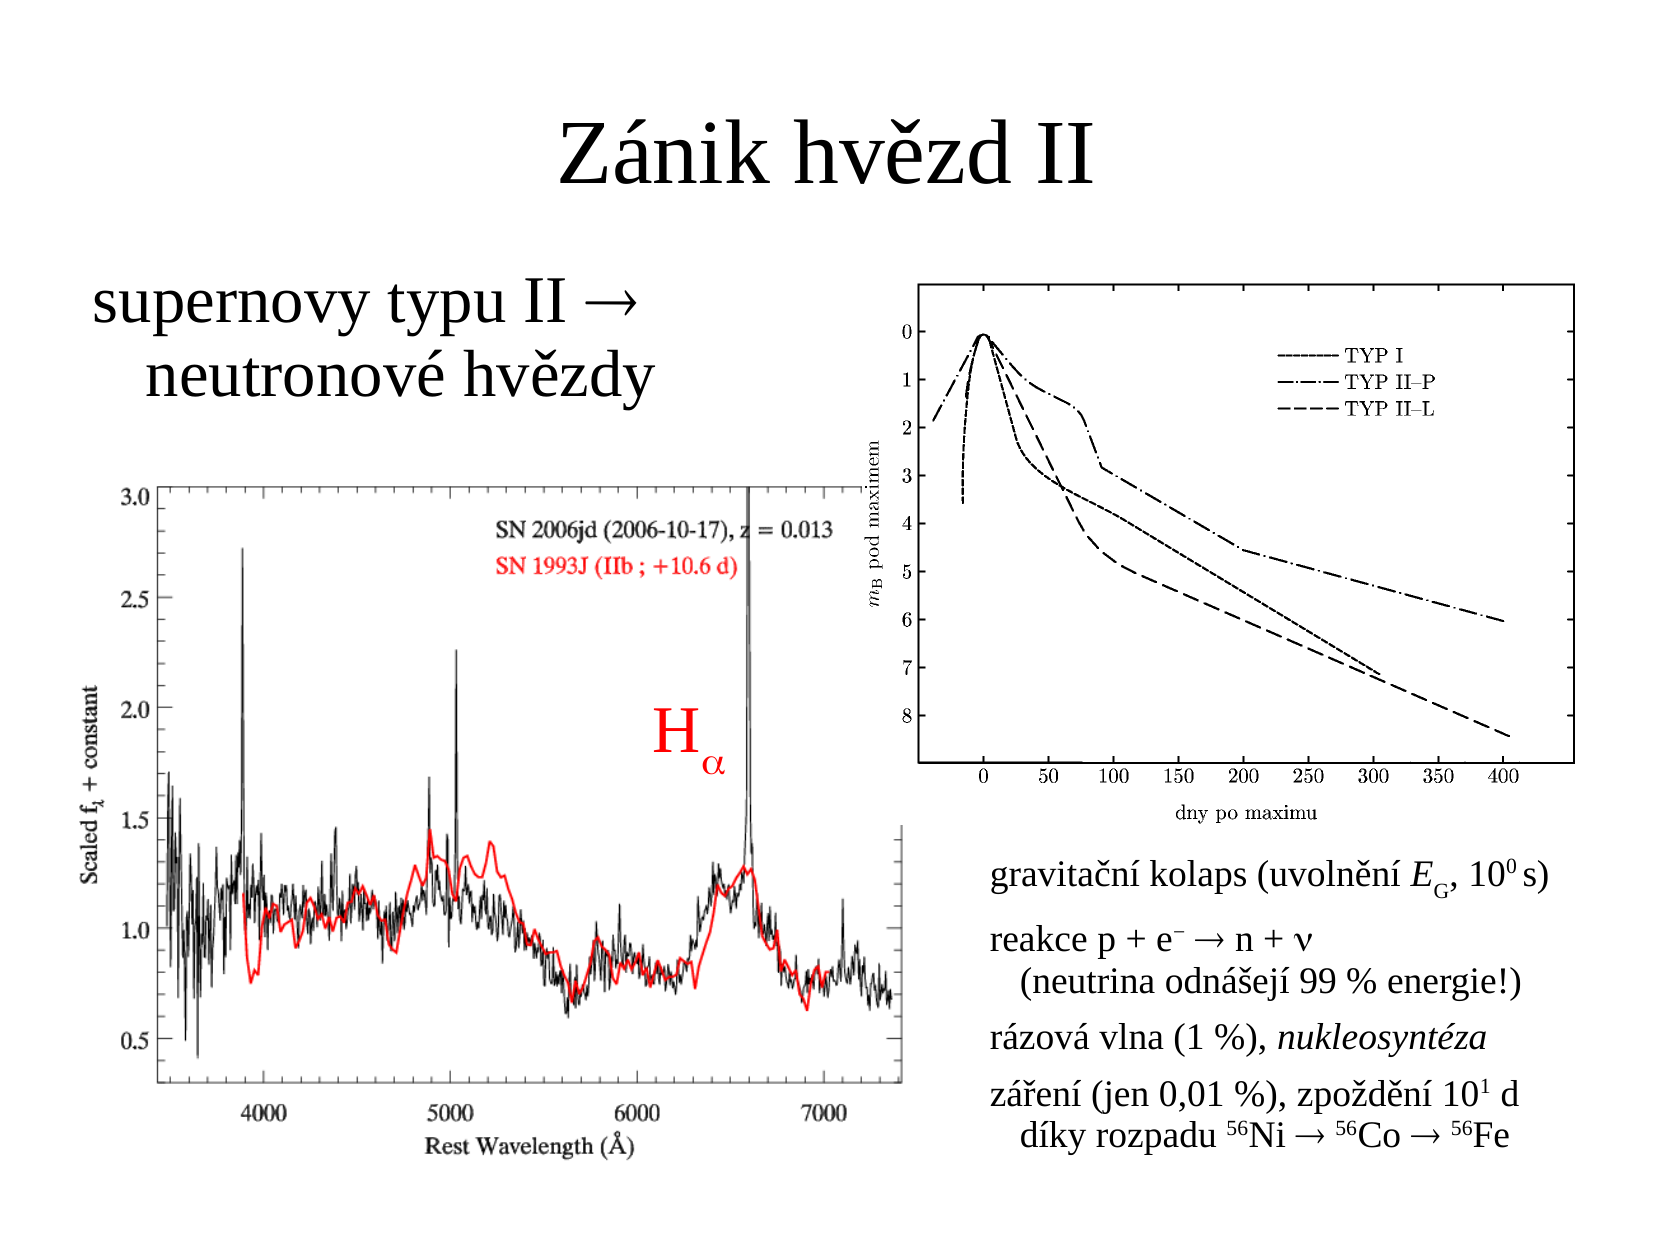

# Zánik hvězd II
supernovy typu II  neutronové hvězdy
Ha
gravitační kolaps (uvolnění EG, 100 s)
reakce p + e−  n + n (neutrina odnášejí 99 % energie!)
rázová vlna (1 %), nukleosyntéza
záření (jen 0,01 %), zpoždění 101 d díky rozpadu 56Ni  56Co  56Fe